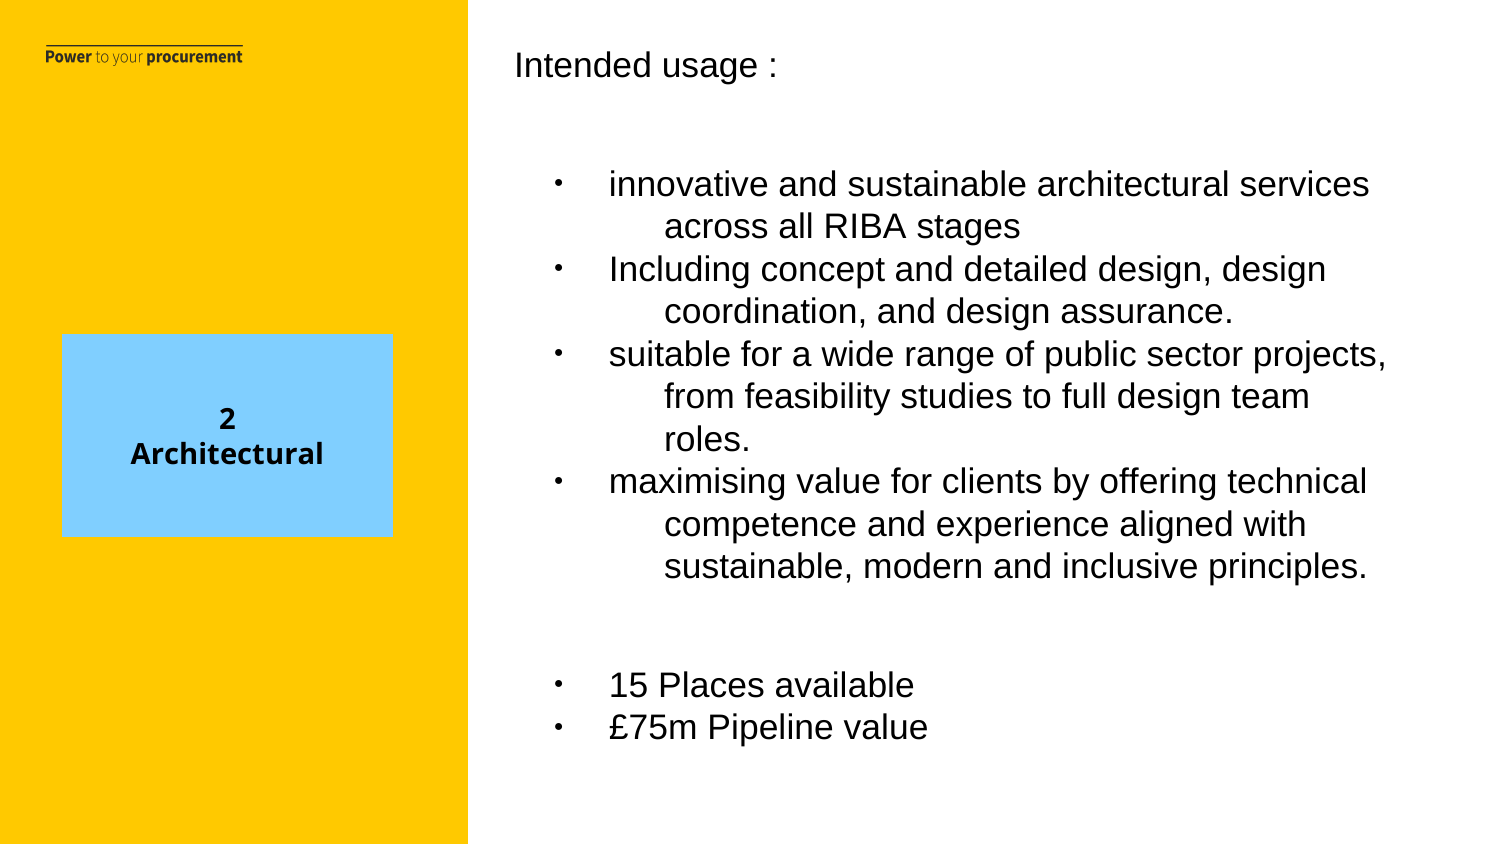

# Intended usage :
innovative and sustainable architectural services across all RIBA stages
Including concept and detailed design, design coordination, and design assurance.
suitable for a wide range of public sector projects, from feasibility studies to full design team roles.
maximising value for clients by offering technical competence and experience aligned with sustainable, modern and inclusive principles.
15 Places available
£75m Pipeline value
2
Architectural